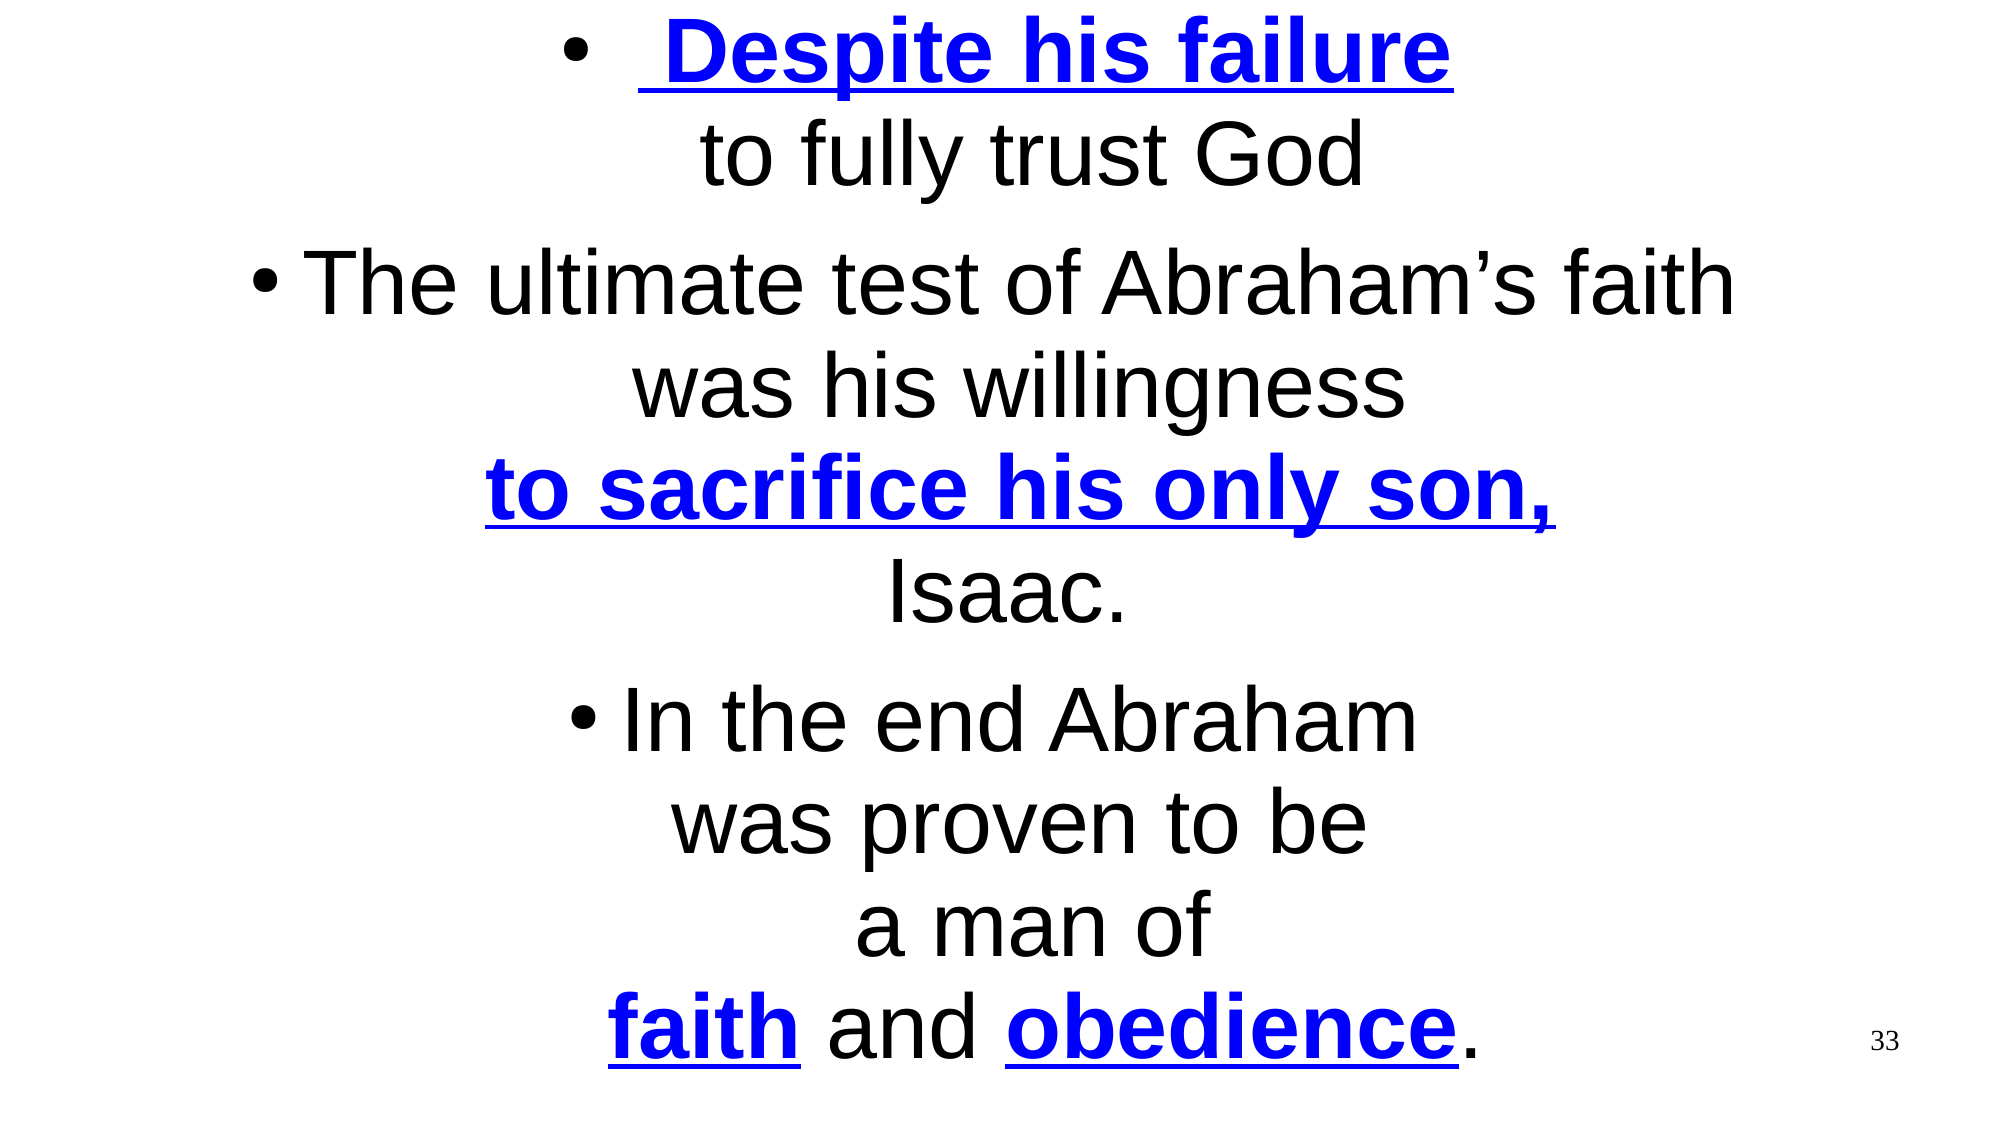

# Despite his failure to fully trust God
The ultimate test of Abraham’s faith
was his willingness
to sacrifice his only son,
Isaac.
In the end Abraham
was proven to be
a man of
 faith and obedience.
33